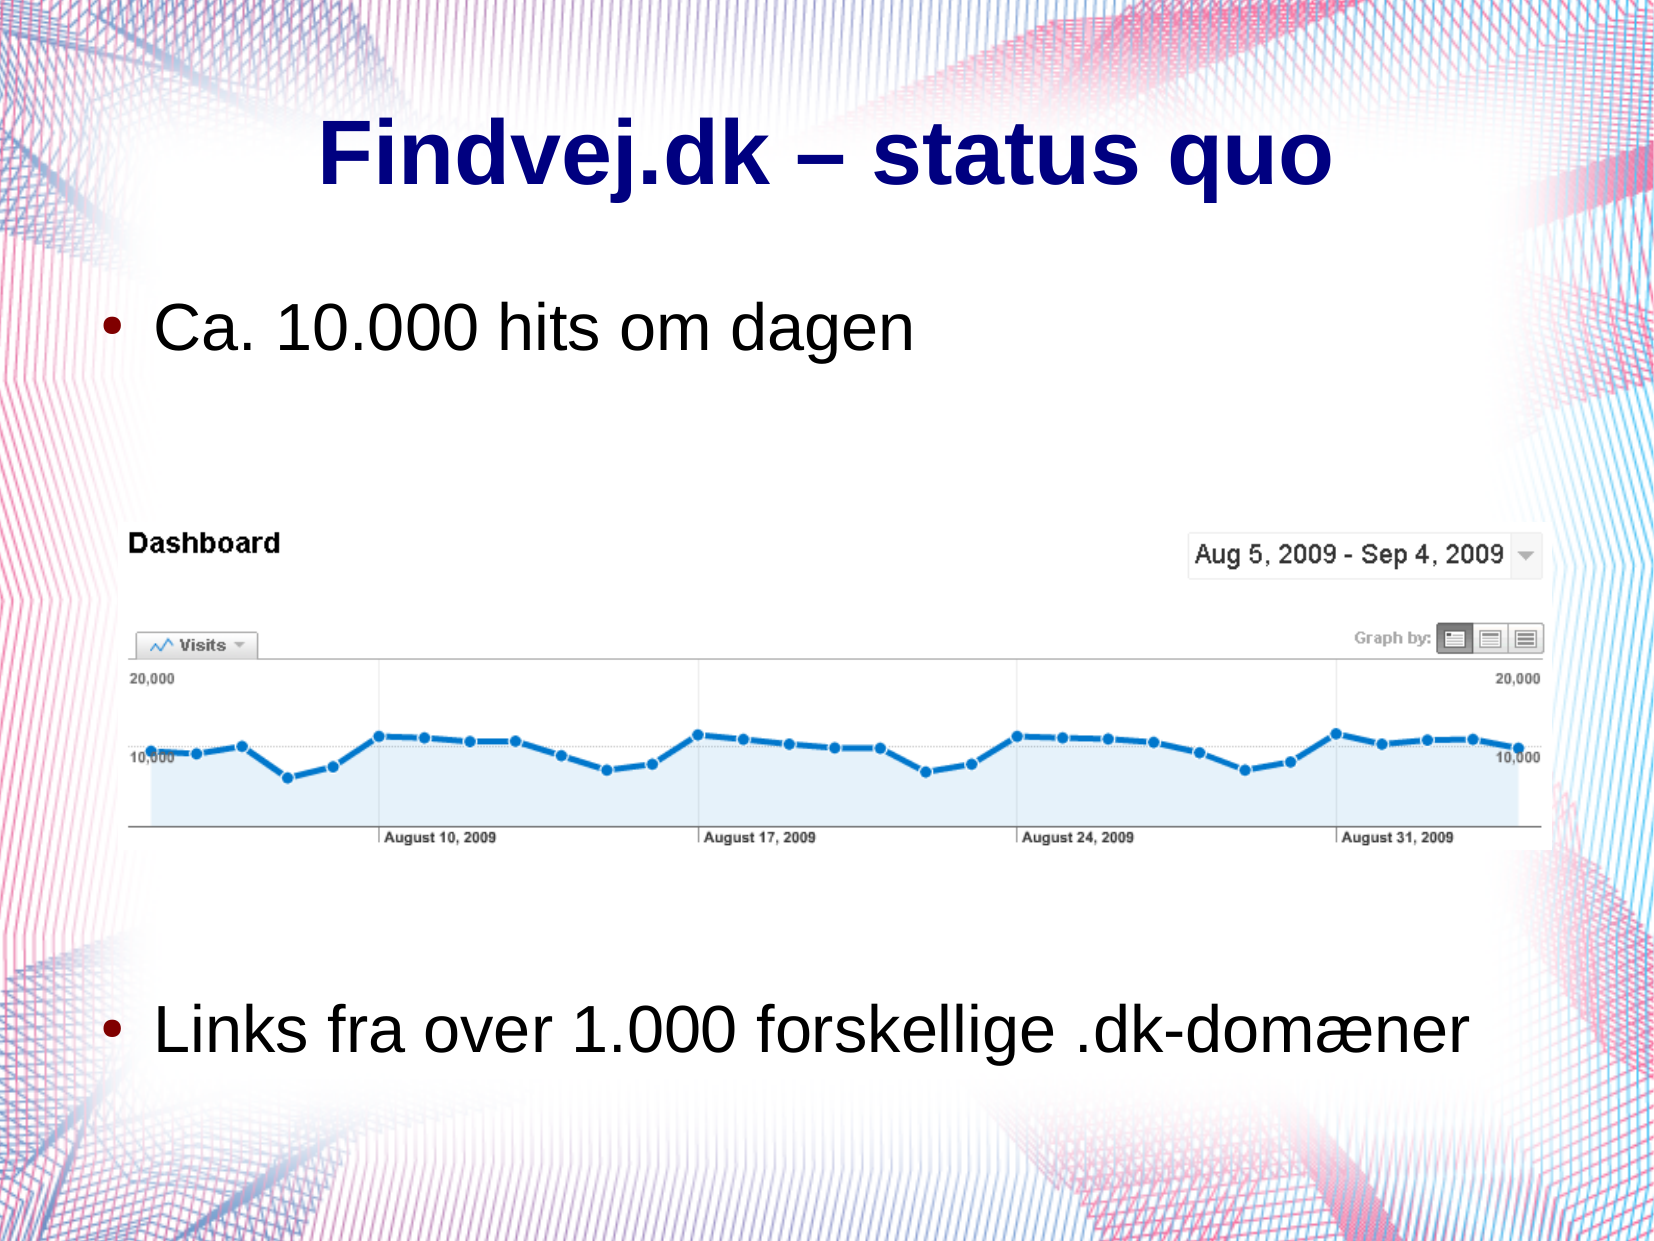

# Findvej.dk – status quo
Ca. 10.000 hits om dagen
Links fra over 1.000 forskellige .dk-domæner